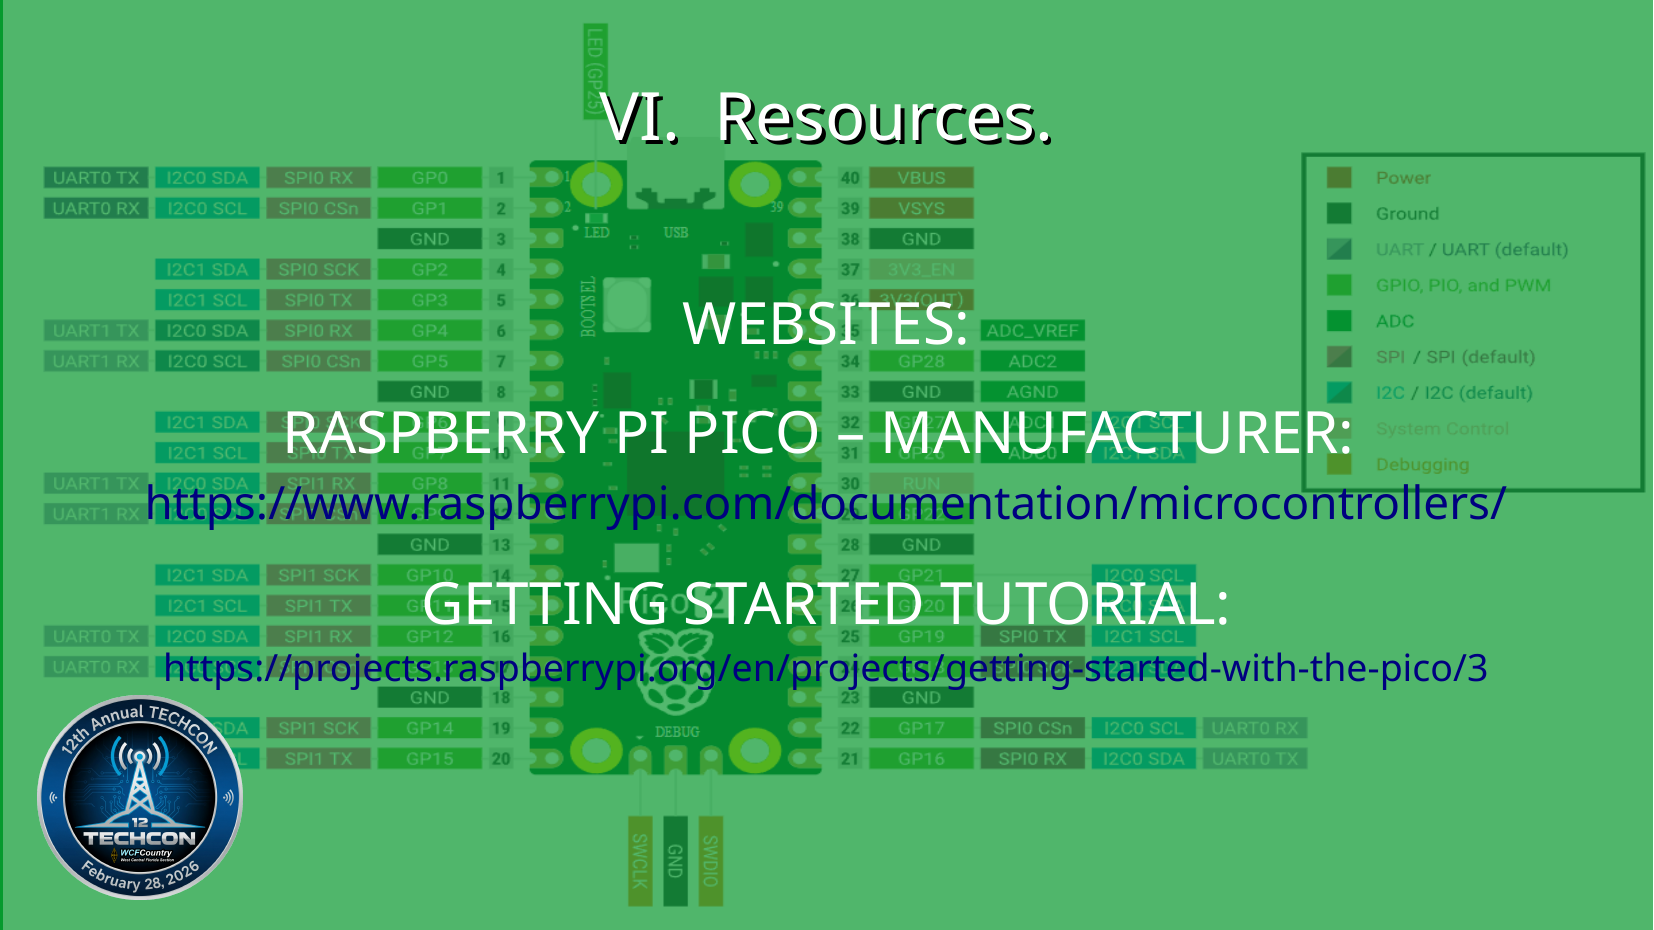

# VI. Resources.
WEBSITES:
RASPBERRY PI PICO – MANUFACTURER:
https://www.raspberrypi.com/documentation/microcontrollers/
GETTING STARTED TUTORIAL:
https://projects.raspberrypi.org/en/projects/getting-started-with-the-pico/3